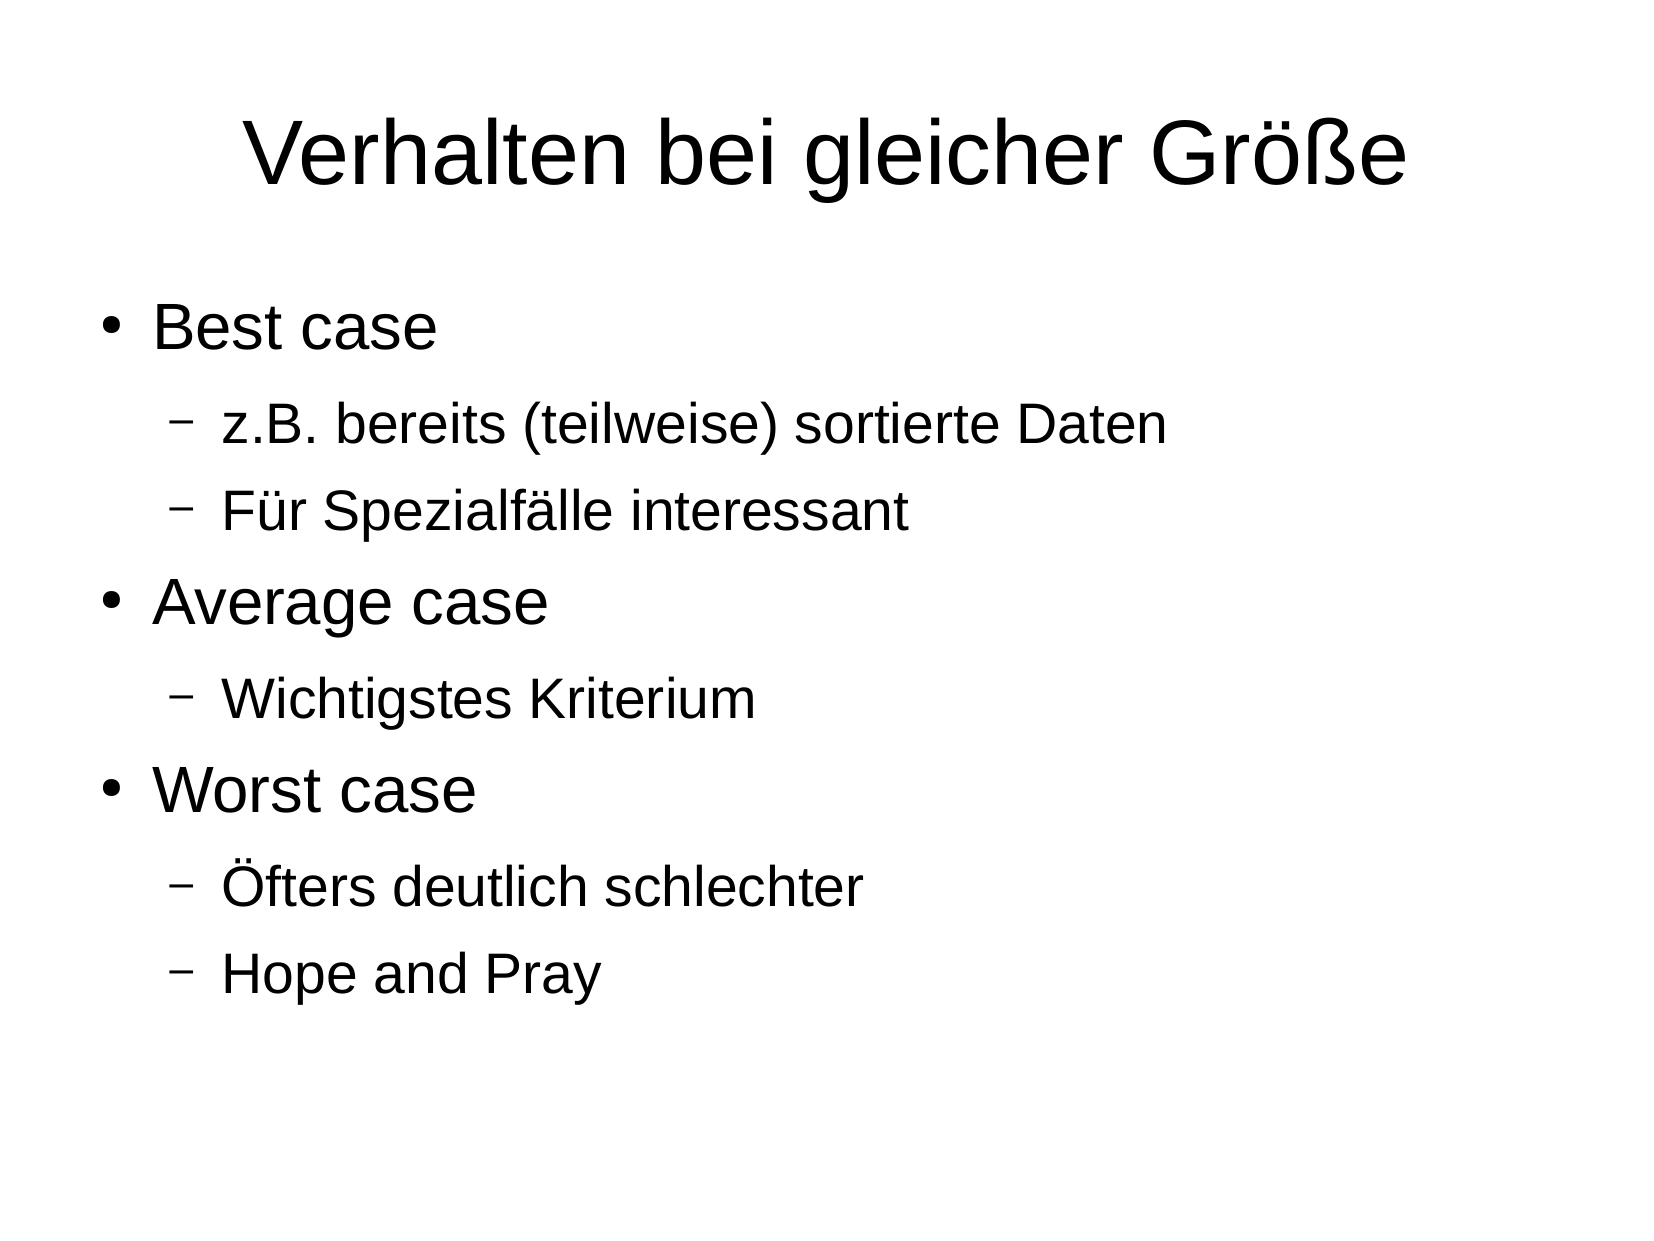

# Verhalten bei gleicher Größe
Best case
z.B. bereits (teilweise) sortierte Daten
Für Spezialfälle interessant
Average case
Wichtigstes Kriterium
Worst case
Öfters deutlich schlechter
Hope and Pray